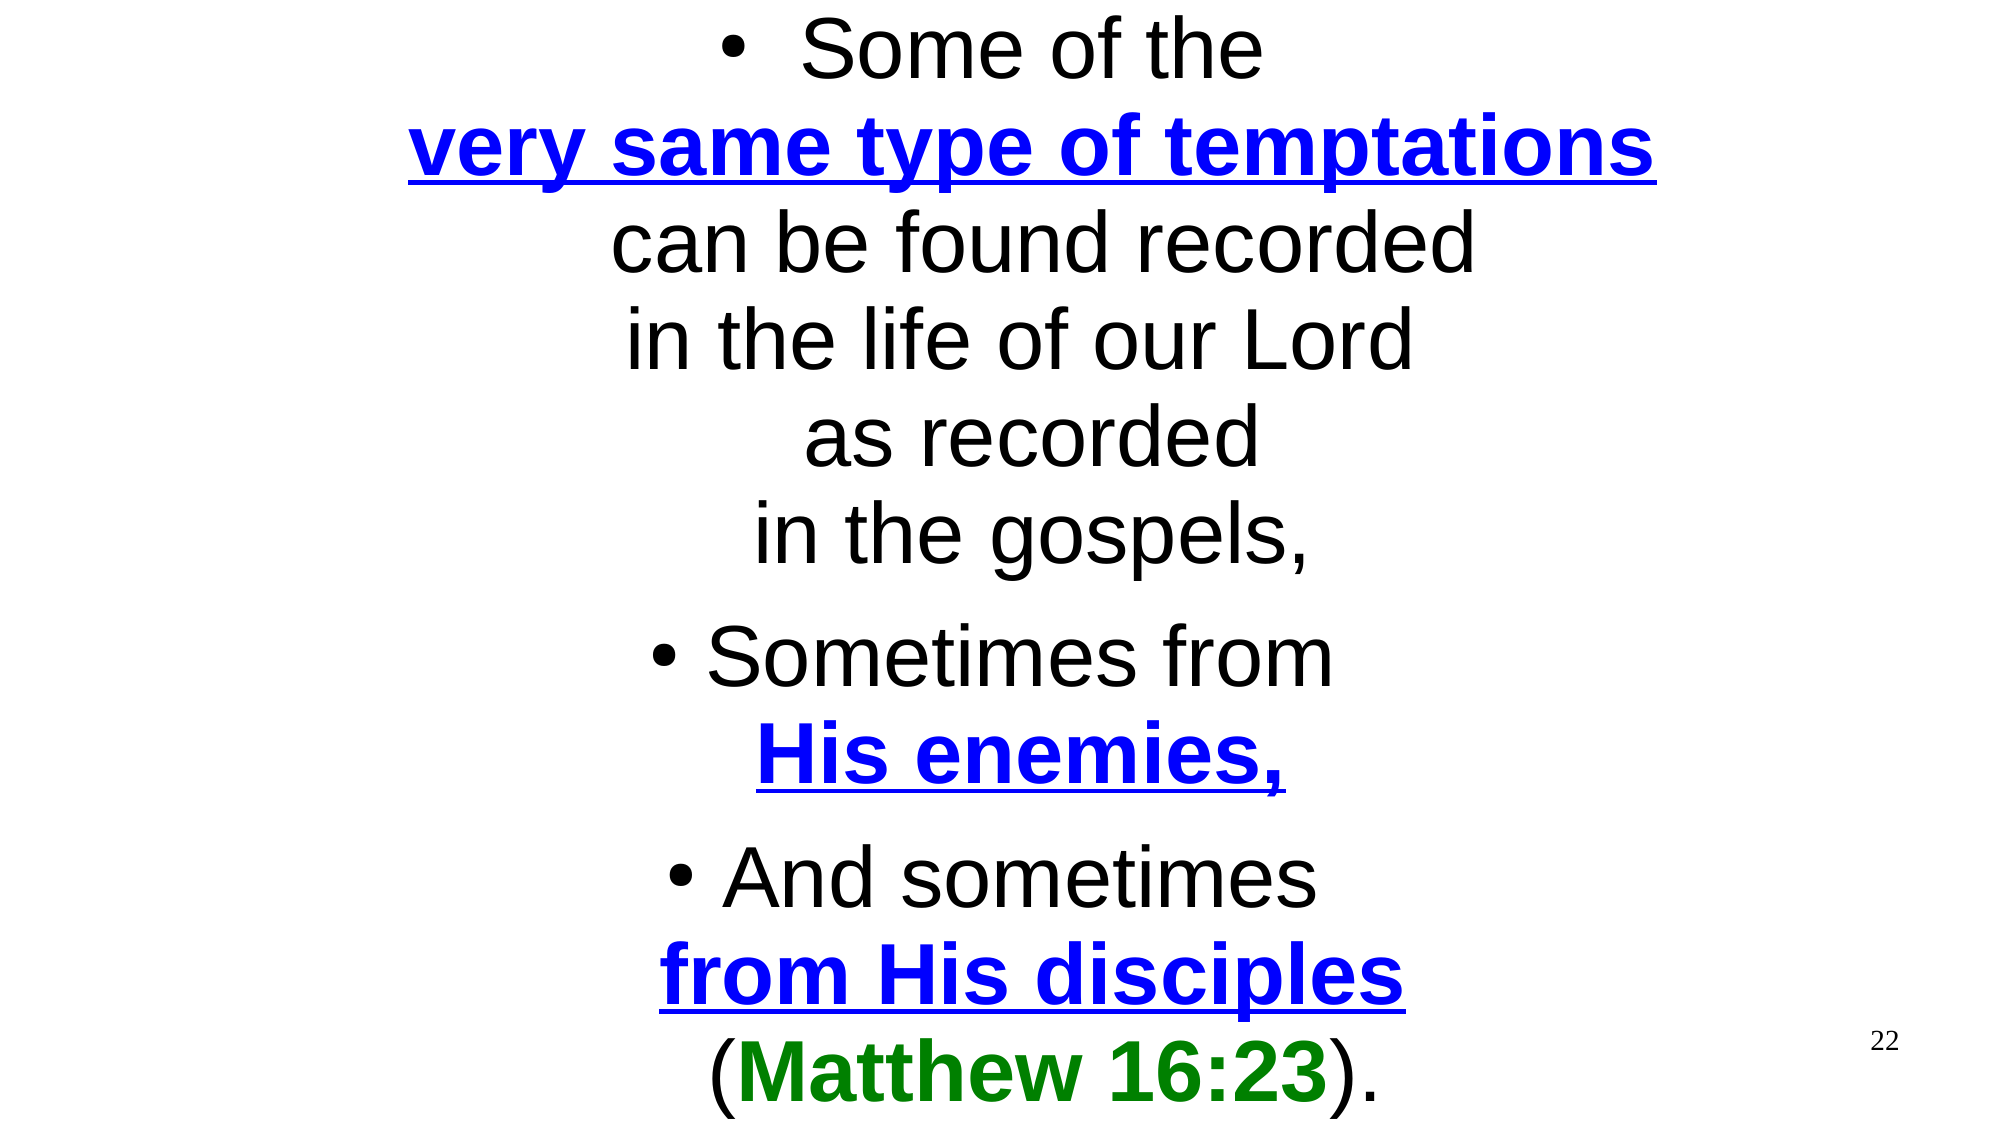

# Some of the very same type of temptations can be found recorded in the life of our Lord as recorded in the gospels,
Sometimes from
His enemies,
And sometimes
from His disciples
 (Matthew 16:23).
22